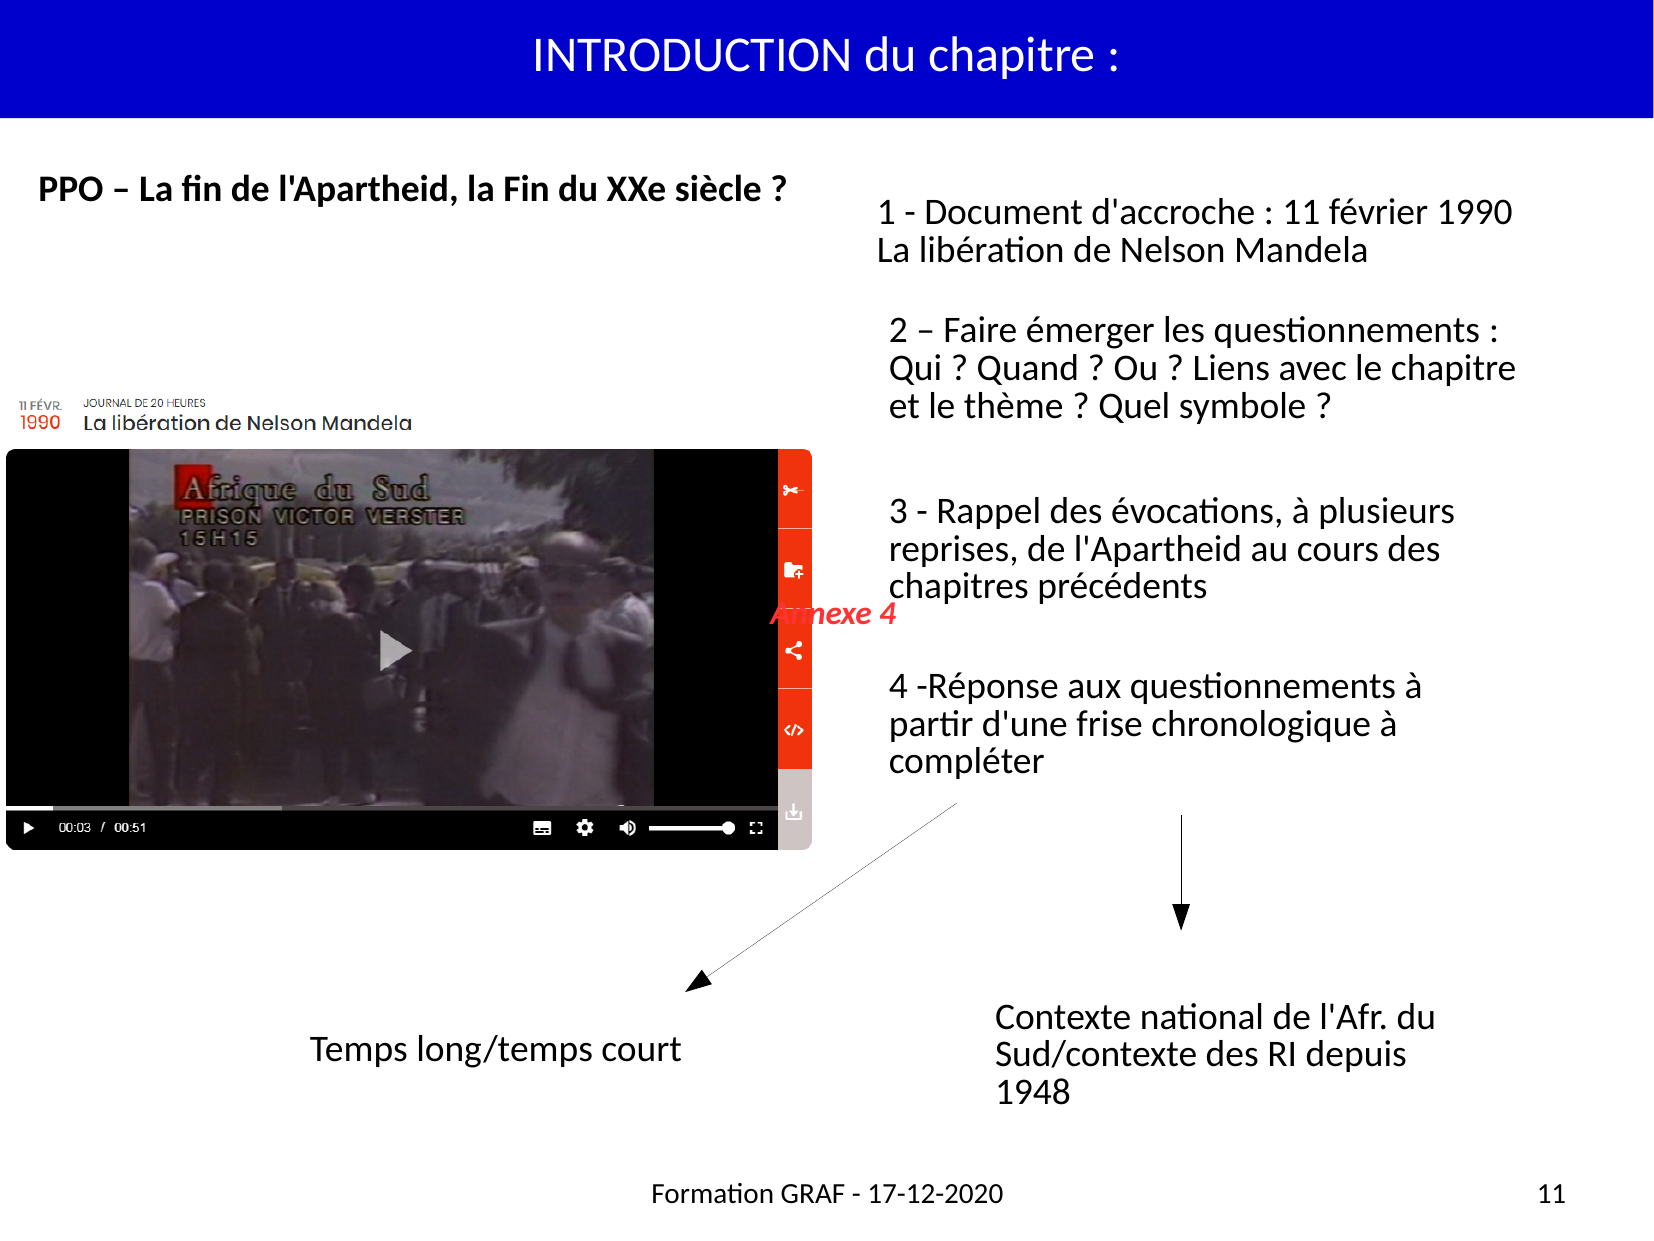

# INTRODUCTION du chapitre :
PPO – La fin de l'Apartheid, la Fin du XXe siècle ?
1 - Document d'accroche : 11 février 1990
La libération de Nelson Mandela
2 – Faire émerger les questionnements : Qui ? Quand ? Ou ? Liens avec le chapitre et le thème ? Quel symbole ?
3 - Rappel des évocations, à plusieurs reprises, de l'Apartheid au cours des chapitres précédents
Annexe 4
4 -Réponse aux questionnements à partir d'une frise chronologique à compléter
Contexte national de l'Afr. du Sud/contexte des RI depuis 1948
Temps long/temps court
11